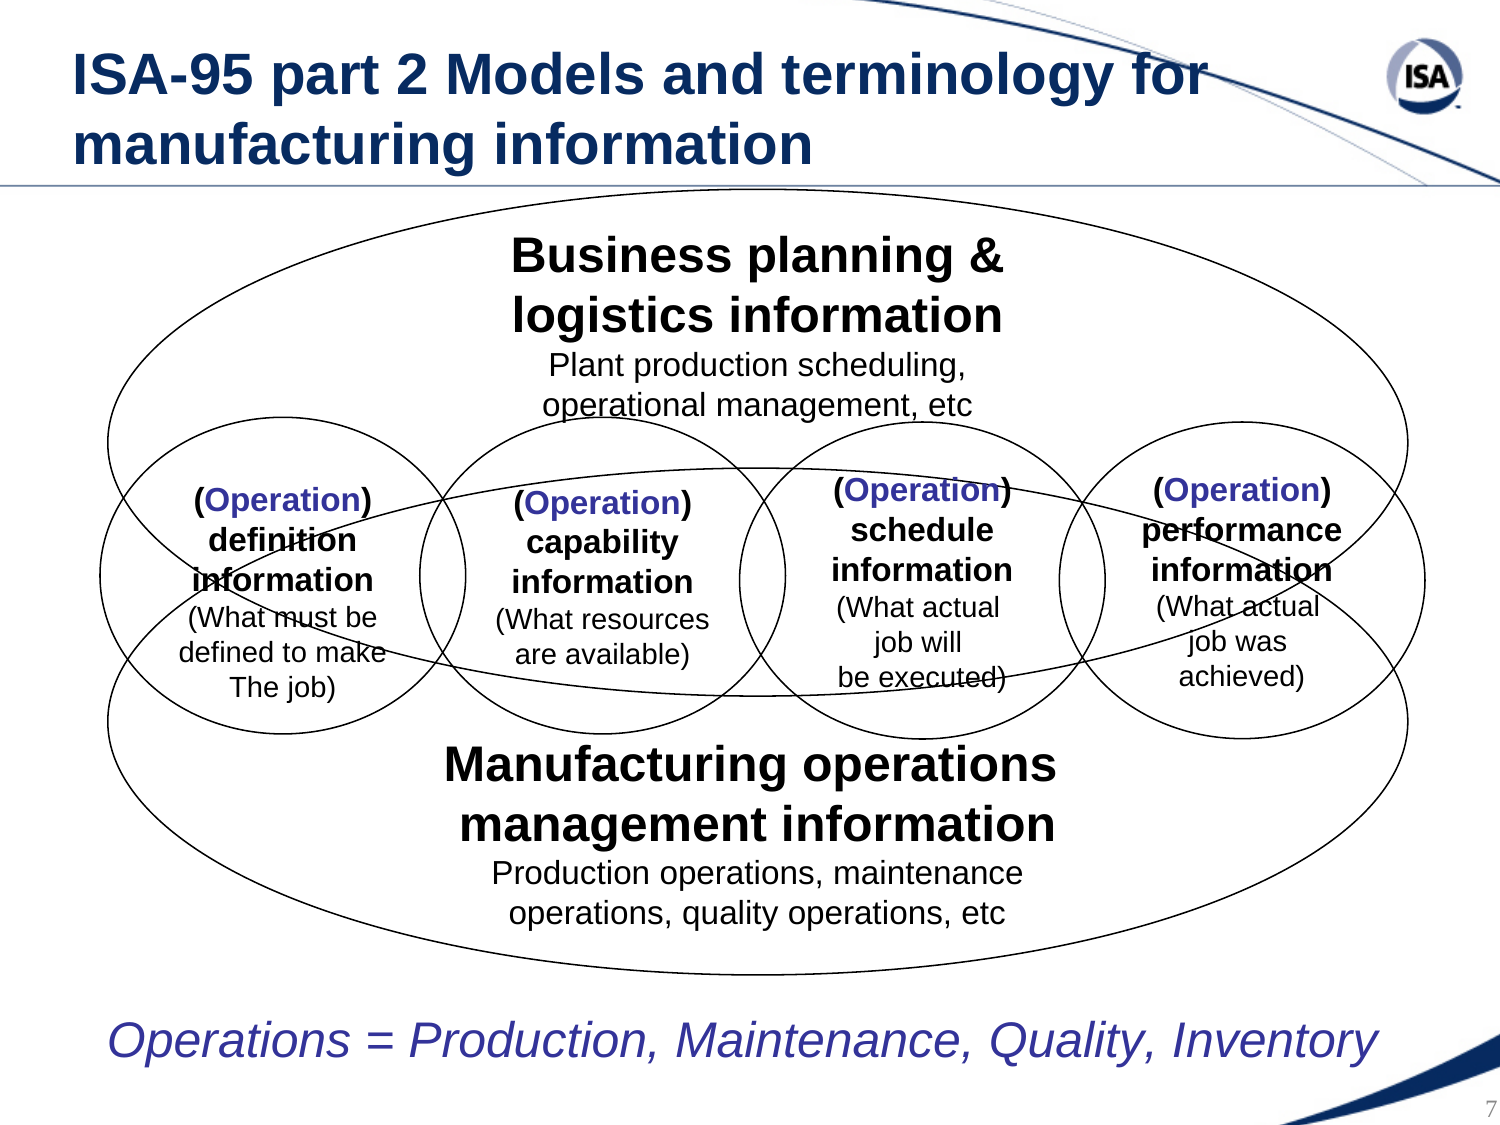

# ISA-95 part 2 Models and terminology for manufacturing information
Business planning &
logistics information
Plant production scheduling,
operational management, etc
(Operation)
definition
information
(What must be
defined to make
The job)
(Operation)
capability
information
(What resources
are available)
(Operation)
schedule
information
(What actual
job will
be executed)
(Operation)
performance
information
(What actual
job was
achieved)
Manufacturing operations
management information
Production operations, maintenance
operations, quality operations, etc
Operations = Production, Maintenance, Quality, Inventory